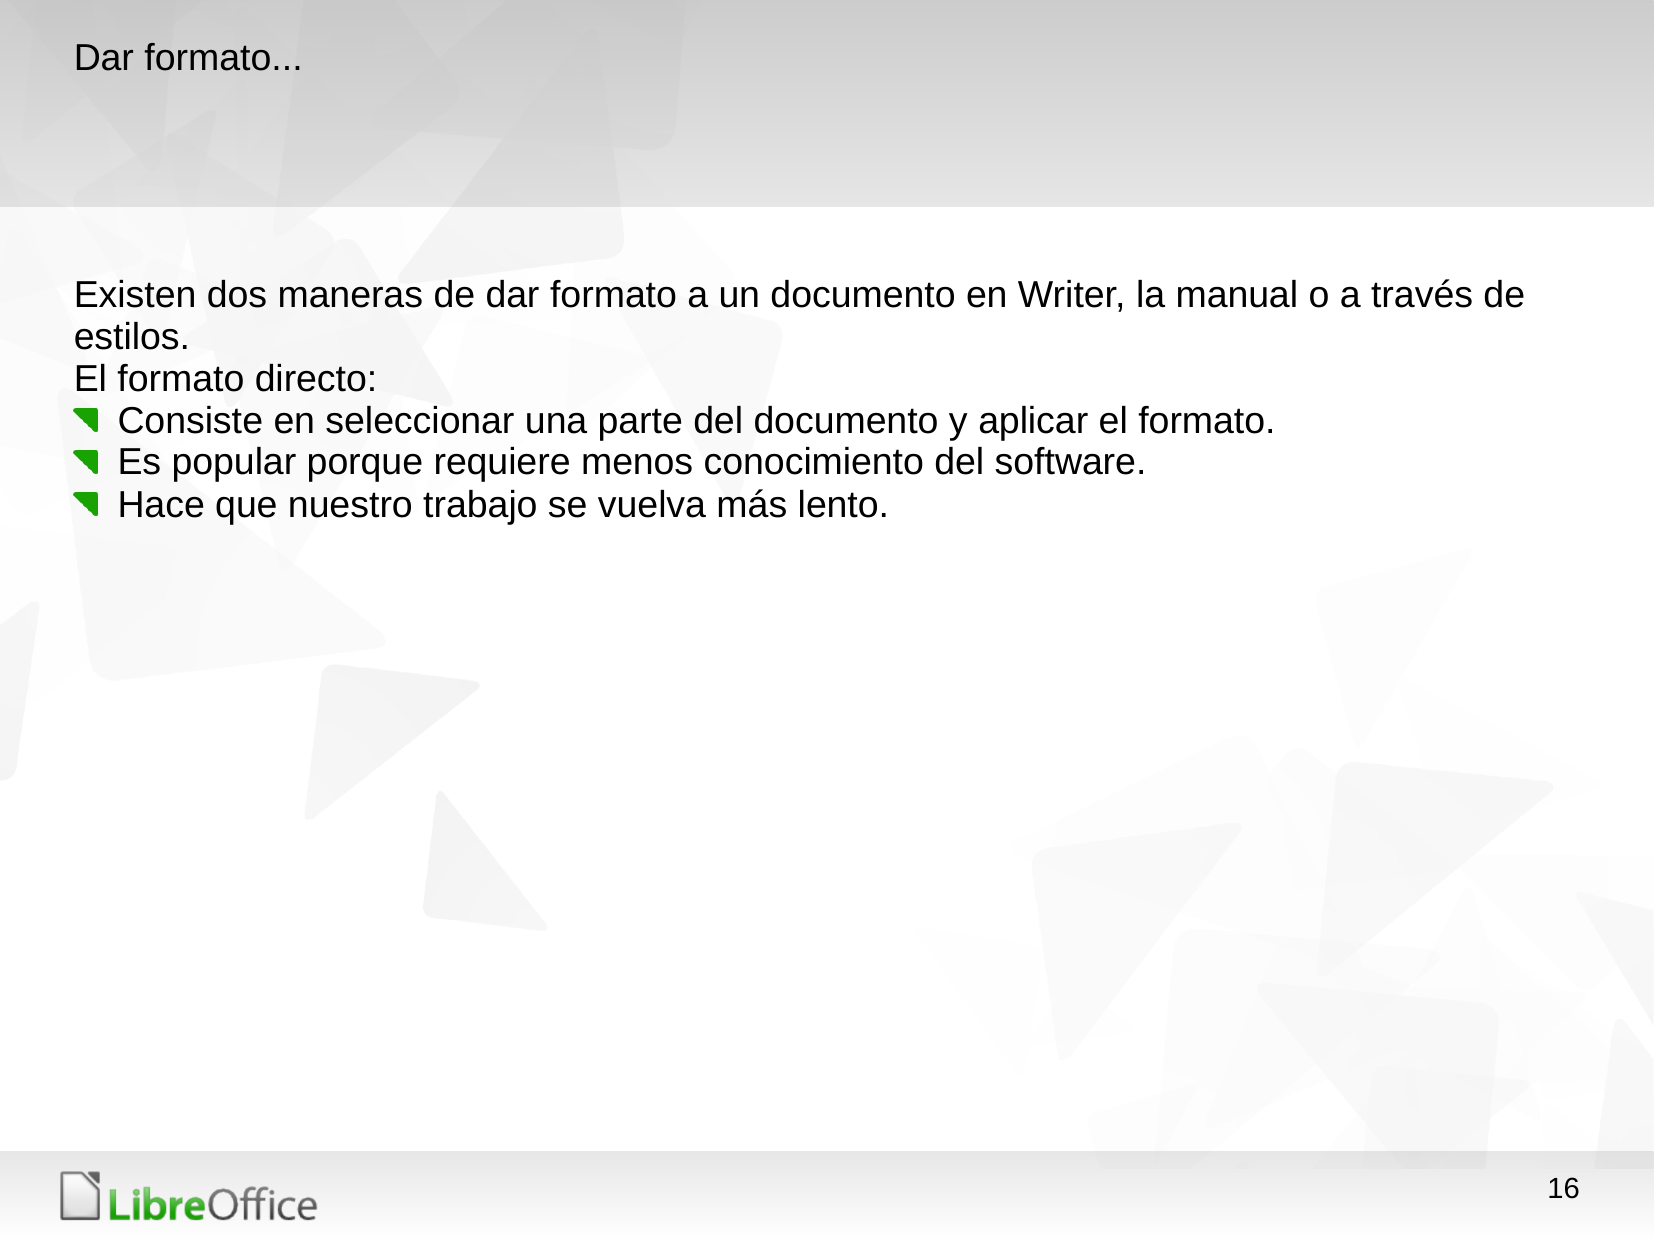

Dar formato...
Existen dos maneras de dar formato a un documento en Writer, la manual o a través de estilos.
El formato directo:
Consiste en seleccionar una parte del documento y aplicar el formato.
Es popular porque requiere menos conocimiento del software.
Hace que nuestro trabajo se vuelva más lento.
16